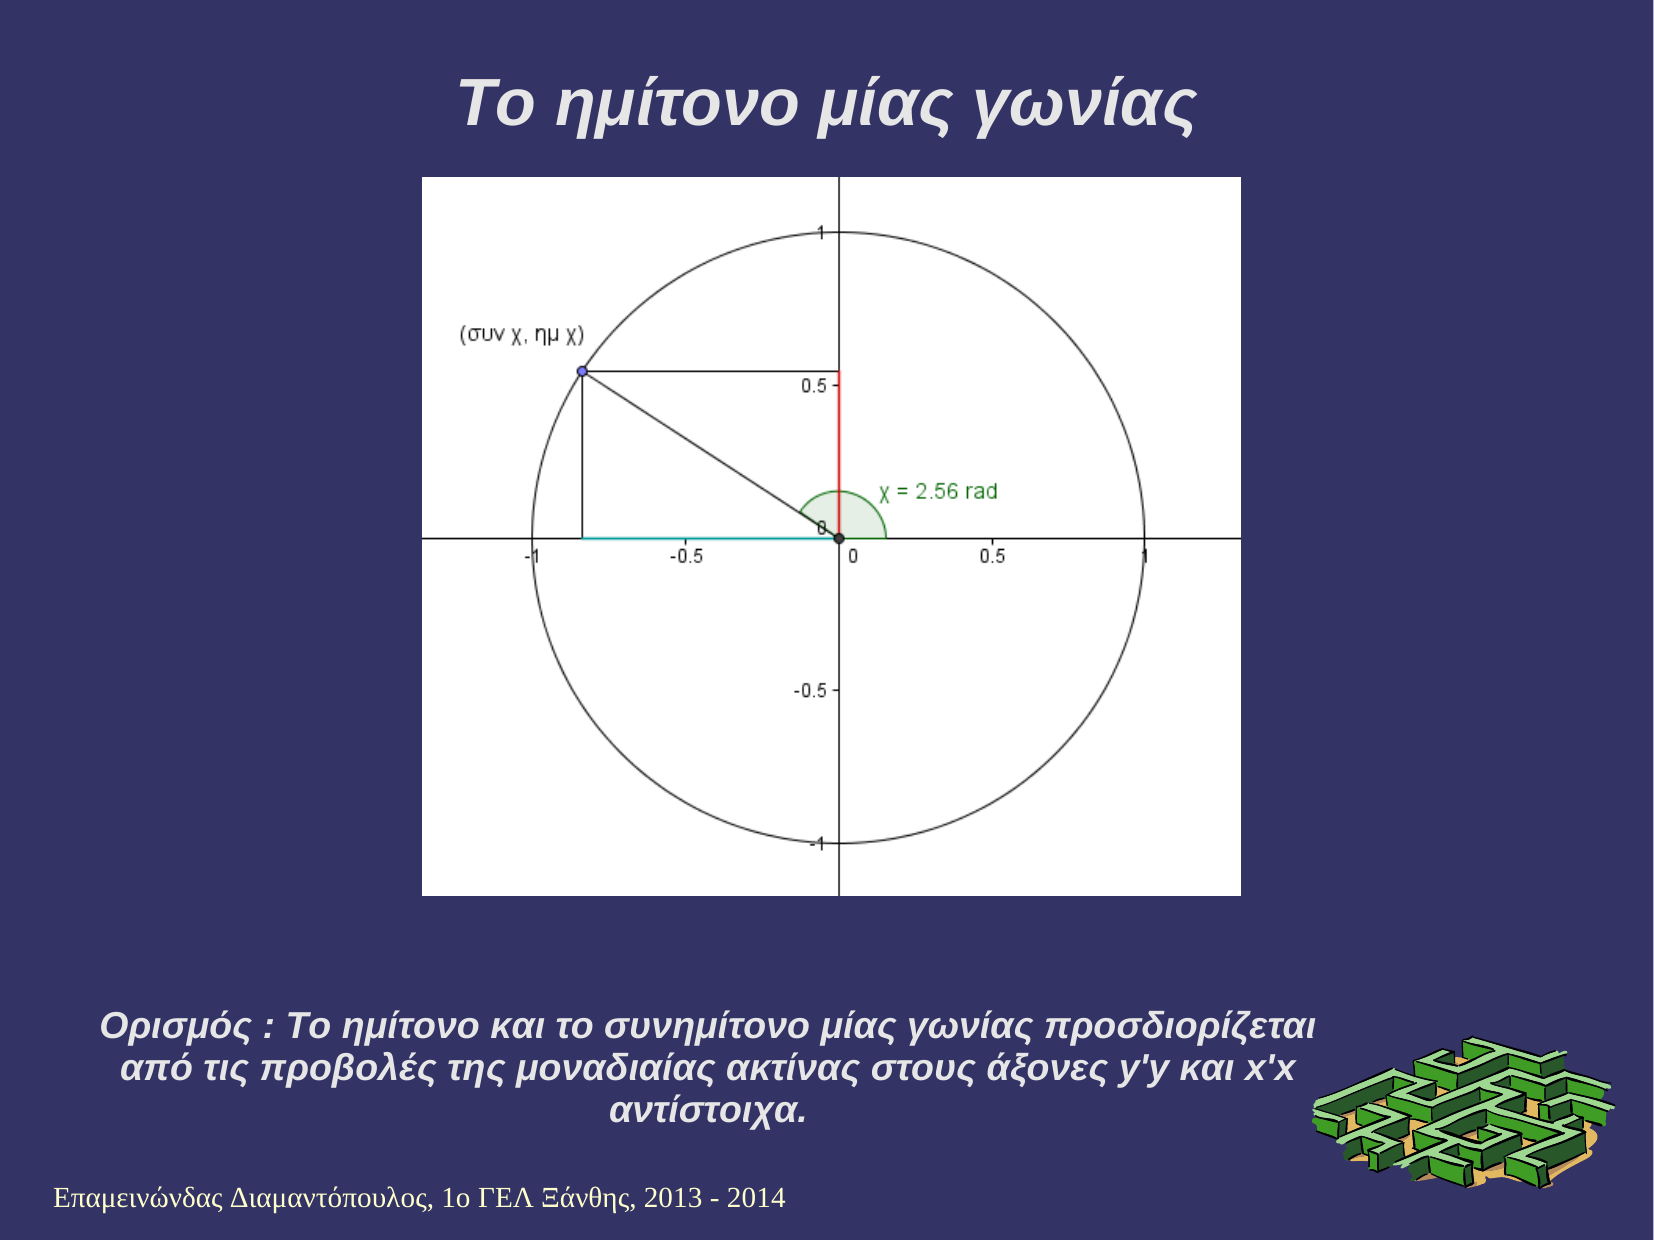

# Το ημίτονο μίας γωνίας
Ορισμός : Το ημίτονο και το συνημίτονο μίας γωνίας προσδιορίζεται από τις προβολές της μοναδιαίας ακτίνας στους άξονες y'y και x'x αντίστοιχα.